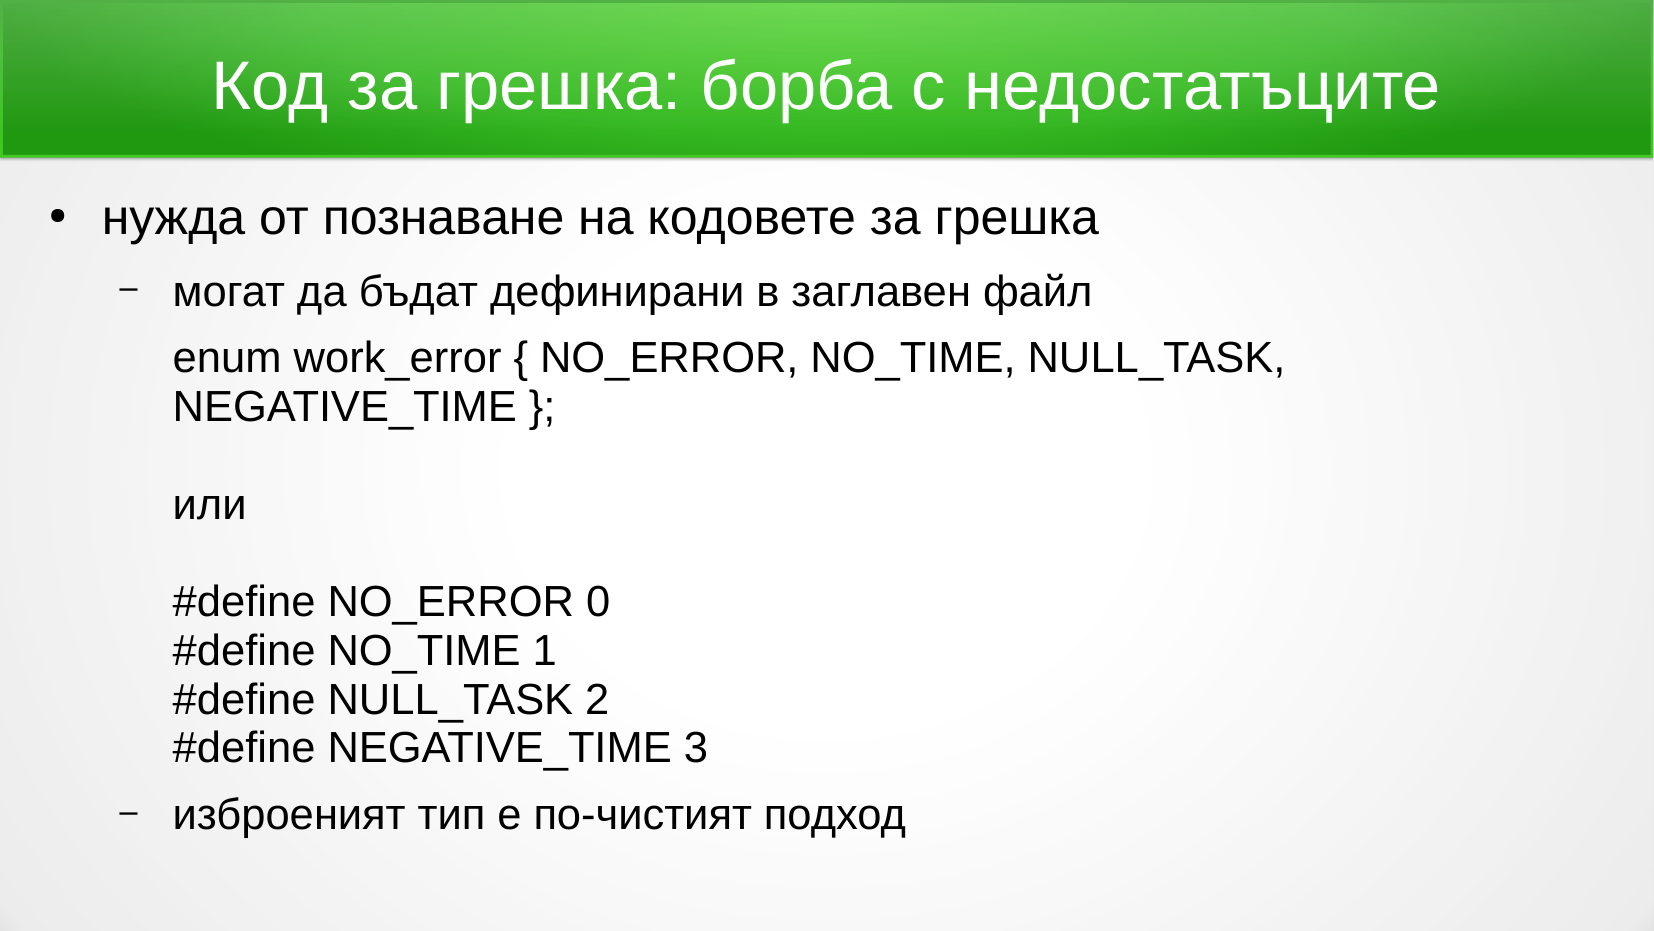

# Код за грешка: борба с недостатъците
нужда от познаване на кодовете за грешка
могат да бъдат дефинирани в заглавен файл
enum work_error { NO_ERROR, NO_TIME, NULL_TASK, NEGATIVE_TIME };
или
#define NO_ERROR 0
#define NO_TIME 1
#define NULL_TASK 2
#define NEGATIVE_TIME 3
изброеният тип е по-чистият подход